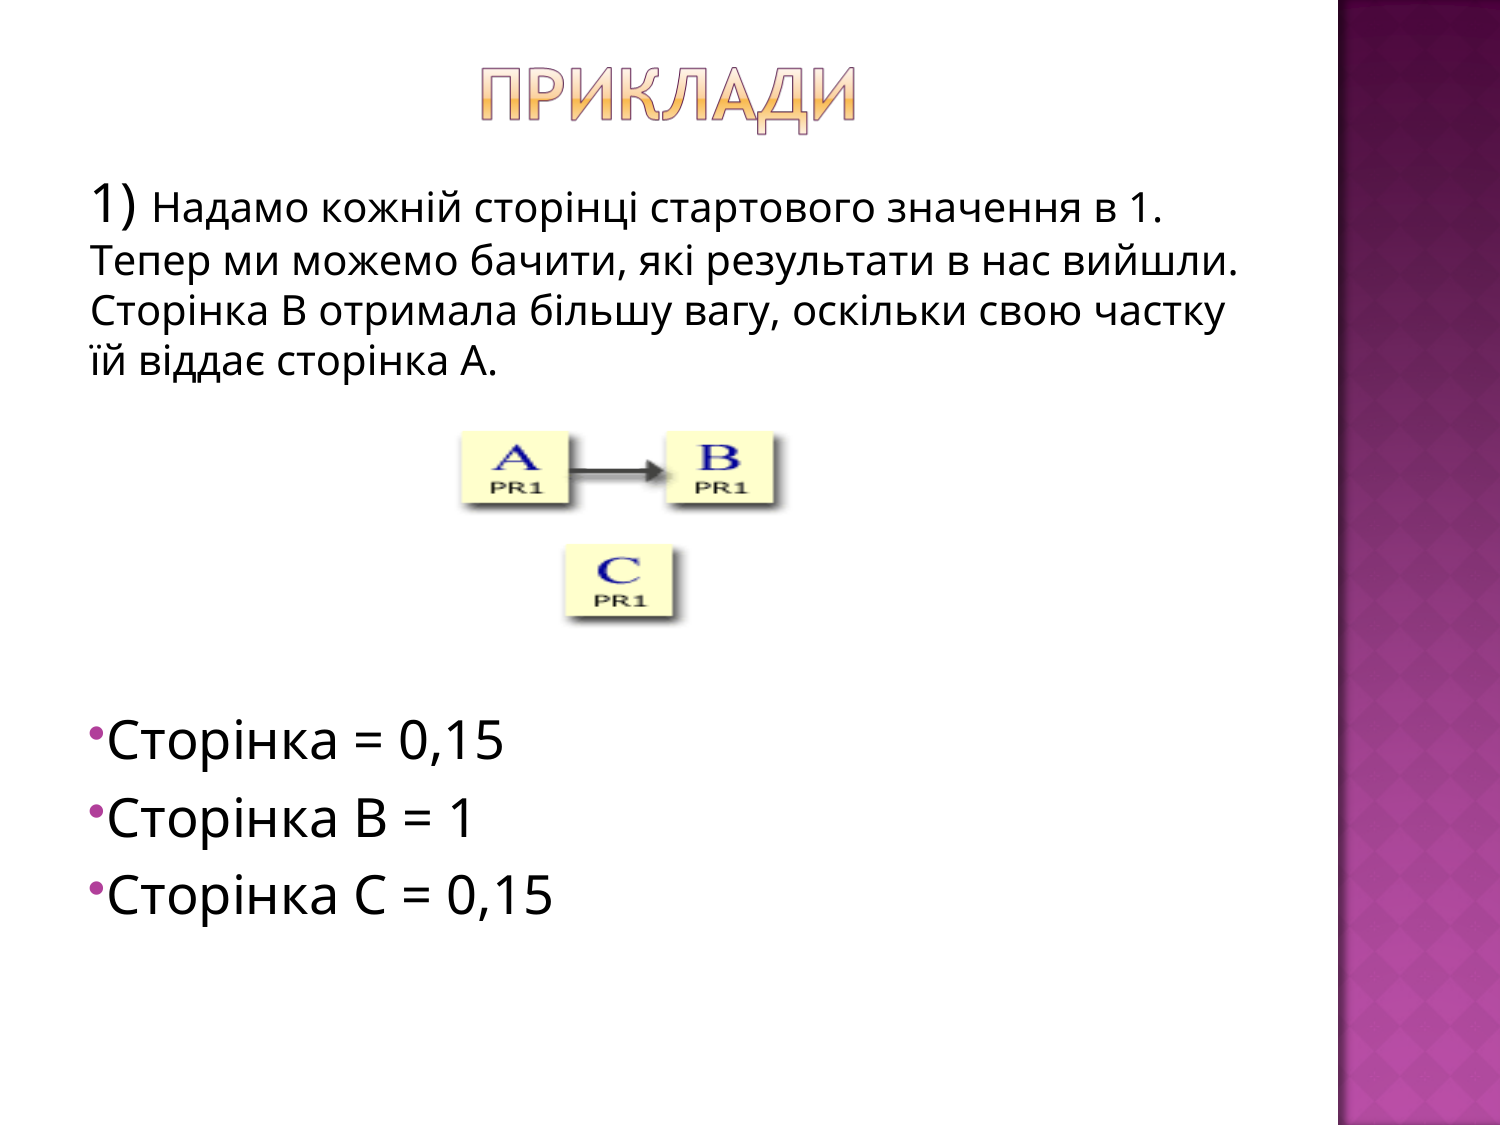

# 1) Надамо кожній сторінці стартового значення в 1. Тепер ми можемо бачити, які результати в нас вийшли. Сторінка B отримала більшу вагу, оскільки свою частку їй віддає сторінка А.
Сторінка = 0,15
Сторінка B = 1
Сторінка C = 0,15